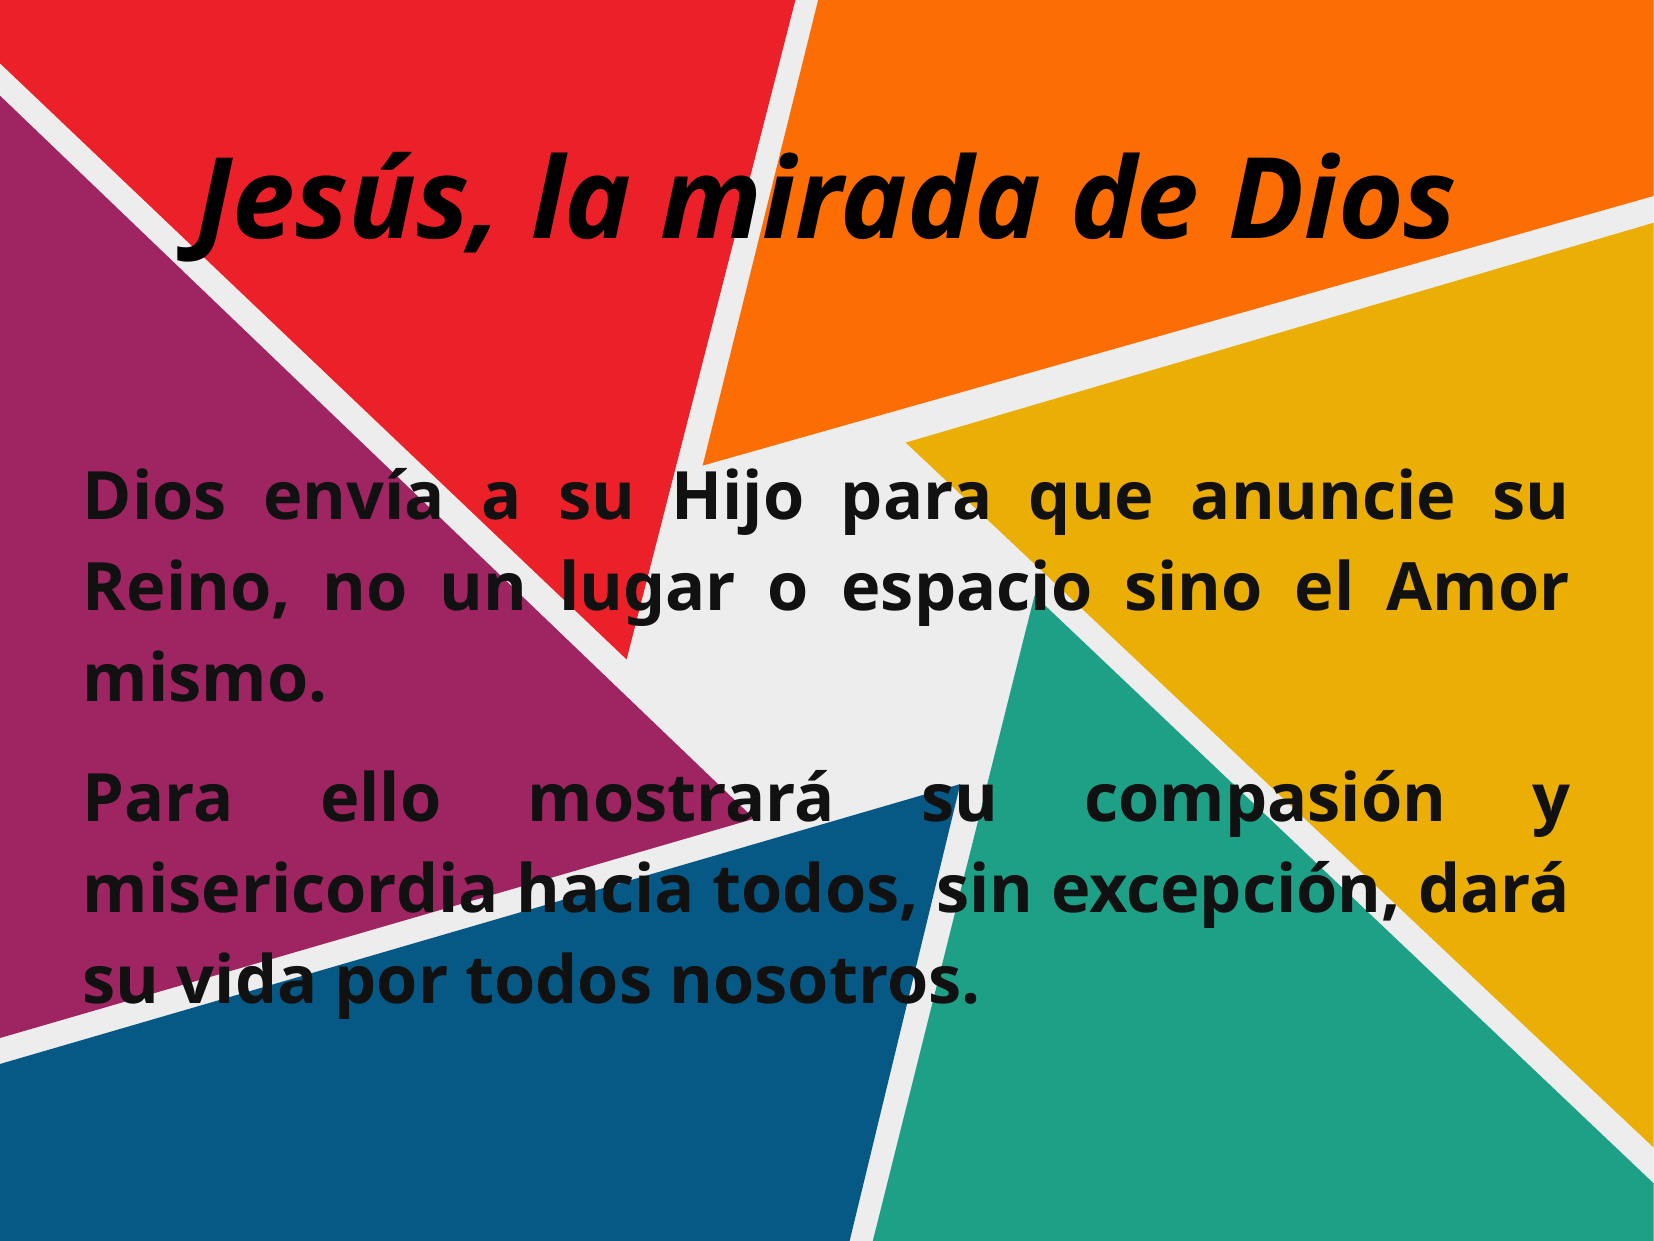

# Jesús, la mirada de Dios
Dios envía a su Hijo para que anuncie su Reino, no un lugar o espacio sino el Amor mismo.
Para ello mostrará su compasión y misericordia hacia todos, sin excepción, dará su vida por todos nosotros.